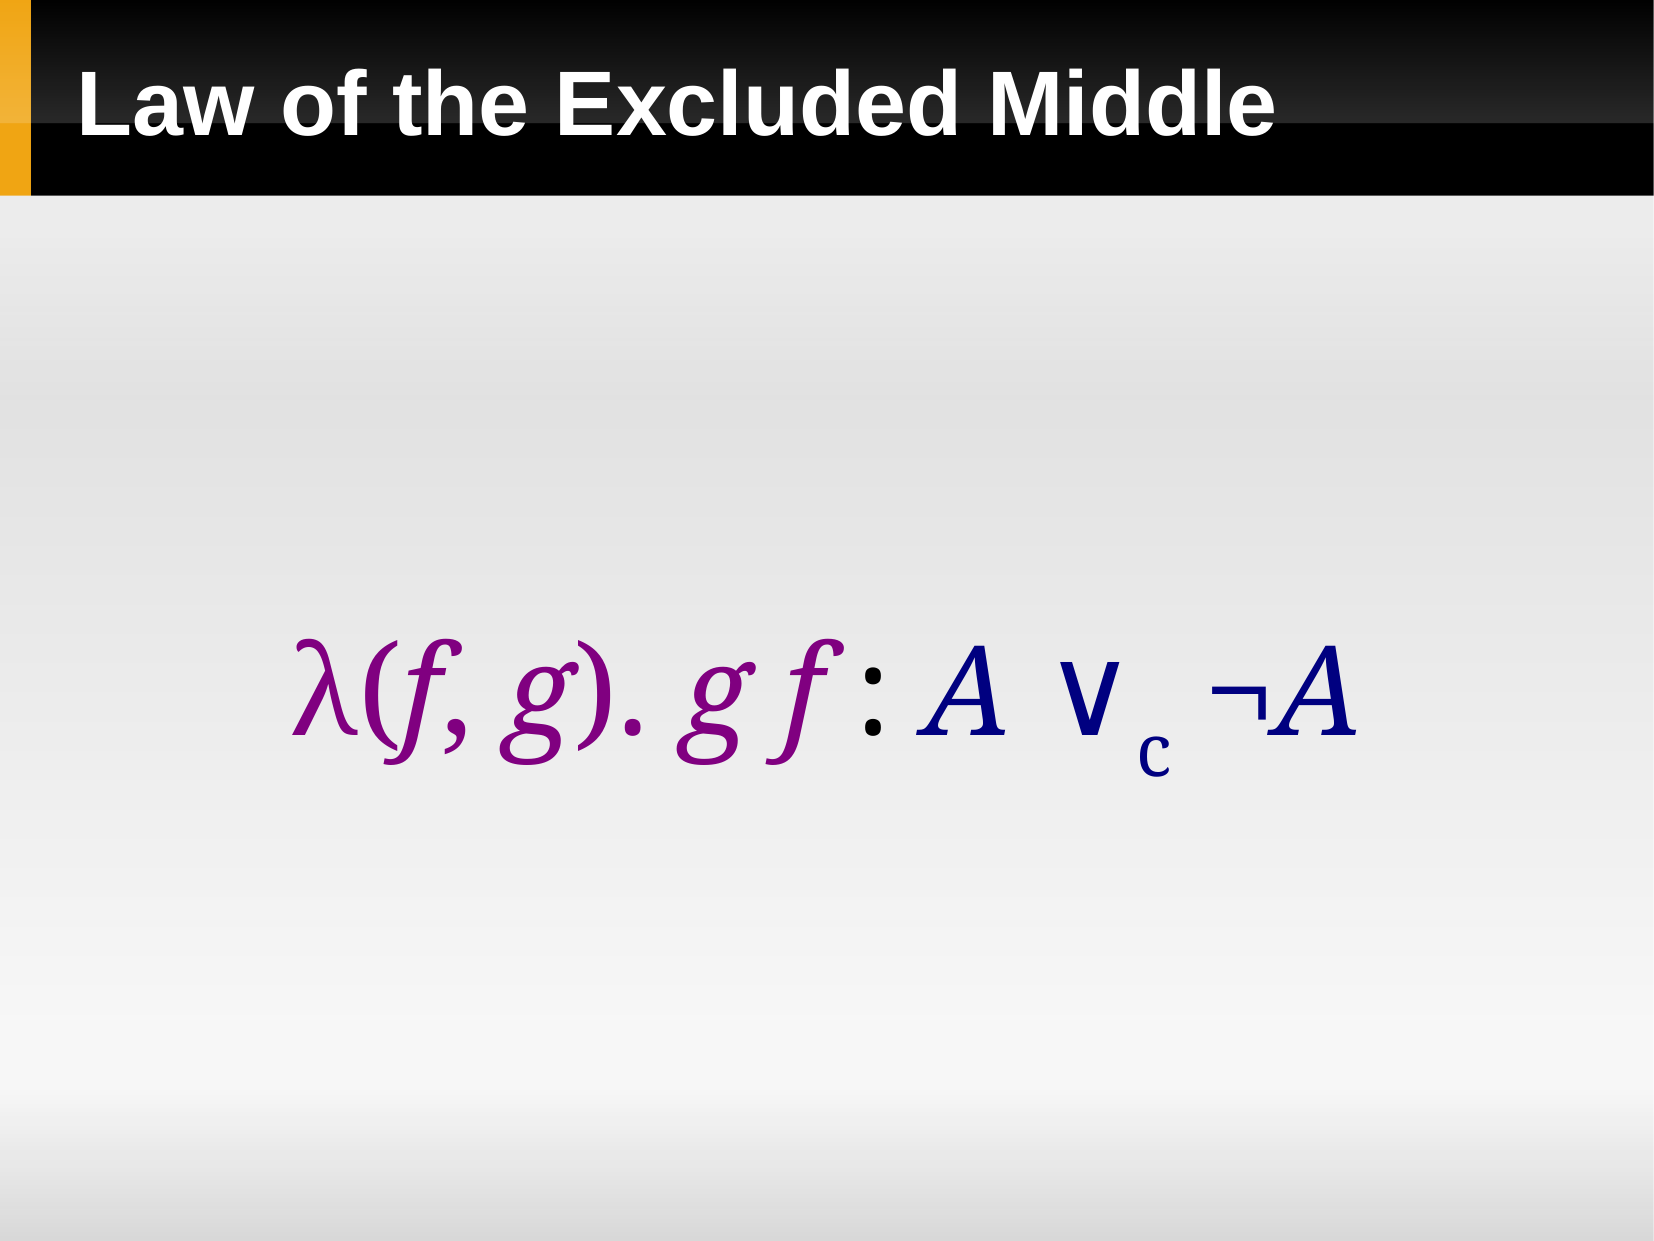

# Law of the Excluded Middle
λ(f, g). g f : A ∨c ¬A